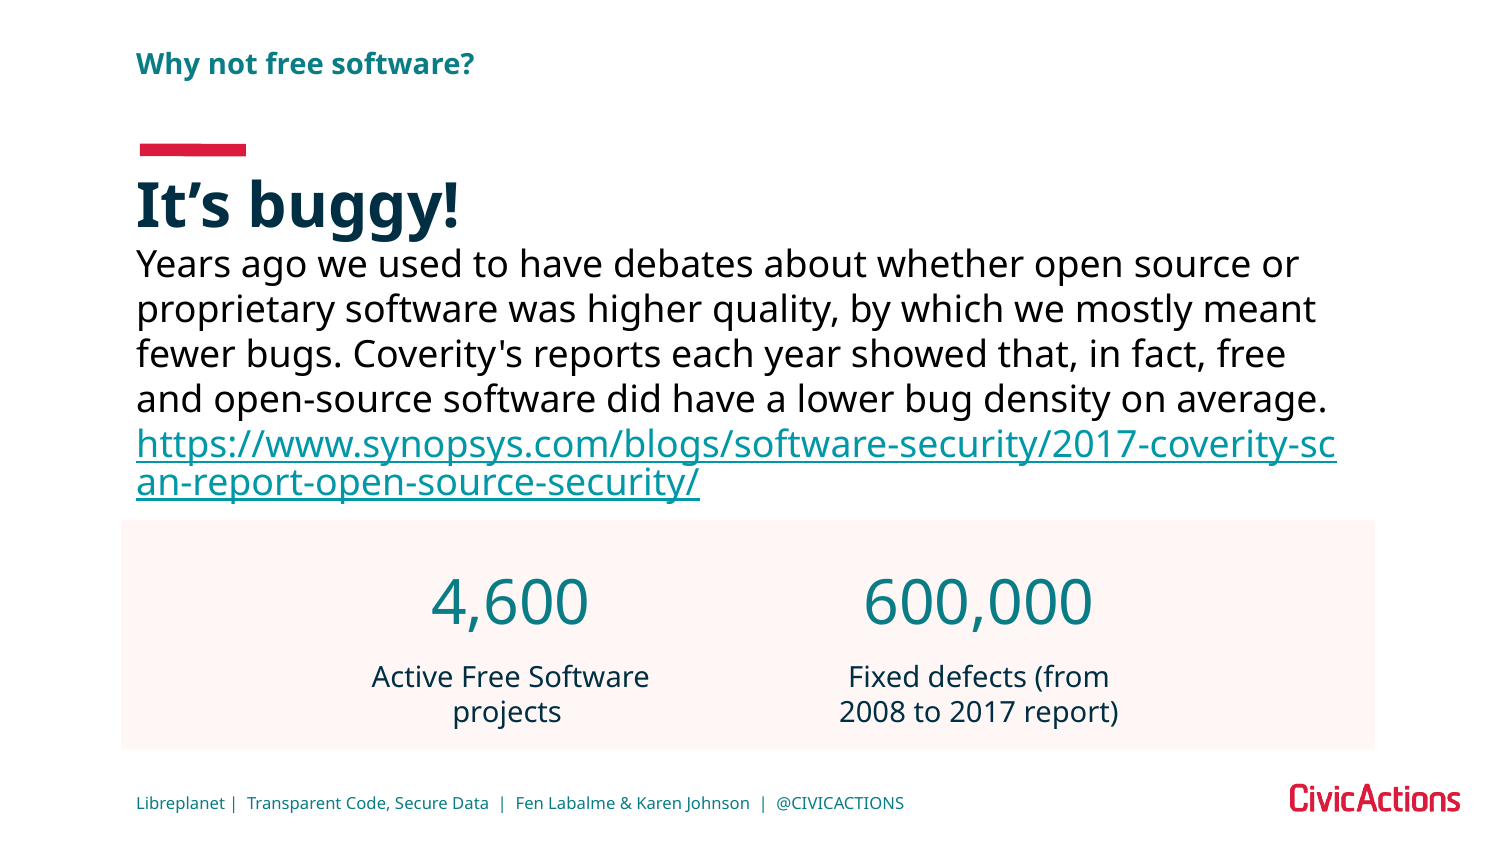

# Why not free software?
It’s buggy!
Years ago we used to have debates about whether open source or proprietary software was higher quality, by which we mostly meant fewer bugs. Coverity's reports each year showed that, in fact, free and open-source software did have a lower bug density on average.
https://www.synopsys.com/blogs/software-security/2017-coverity-scan-report-open-source-security/
4,600
Active Free Software projects
600,000
Fixed defects (from 2008 to 2017 report)
Libreplanet | Transparent Code, Secure Data | Fen Labalme & Karen Johnson | @CIVICACTIONS